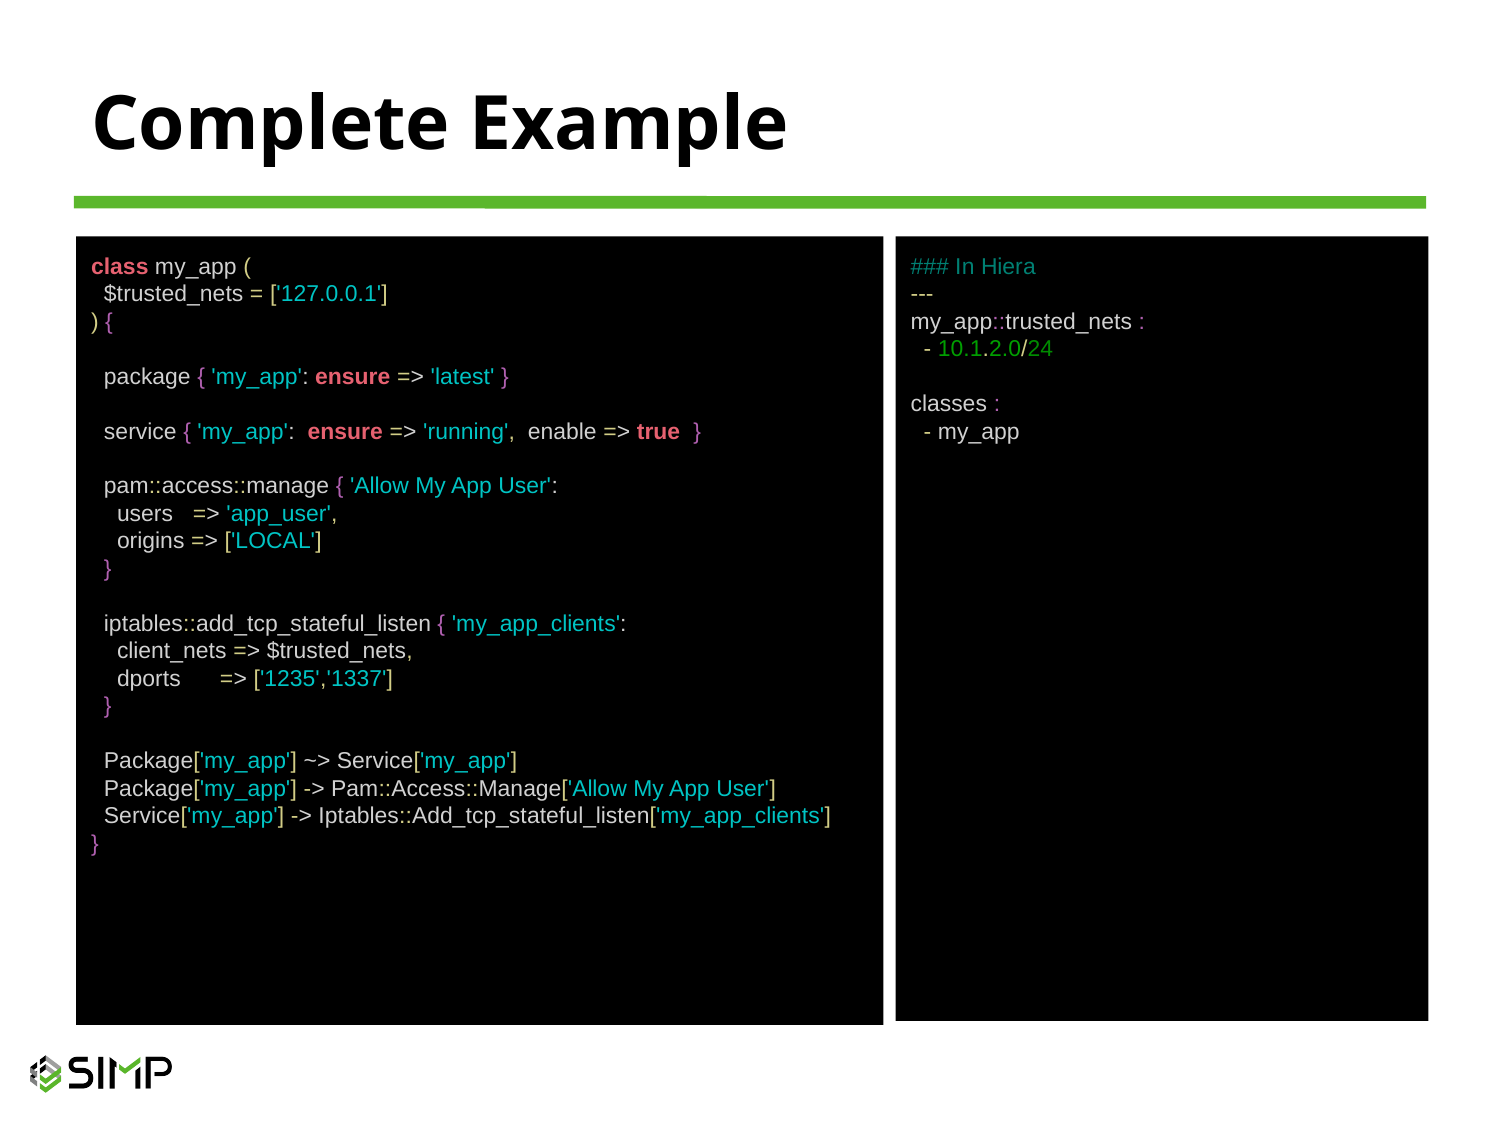

# Complete Example
class my_app (
 $trusted_nets = ['127.0.0.1']
) {
 package { 'my_app': ensure => 'latest' }
 service { 'my_app': ensure => 'running', enable => true }
 pam::access::manage { 'Allow My App User':
 users => 'app_user',
 origins => ['LOCAL']
 }
 iptables::add_tcp_stateful_listen { 'my_app_clients':
 client_nets => $trusted_nets,
 dports => ['1235','1337']
 }
 Package['my_app'] ~> Service['my_app']
 Package['my_app'] -> Pam::Access::Manage['Allow My App User']
 Service['my_app'] -> Iptables::Add_tcp_stateful_listen['my_app_clients']
}
### In Hiera --- my_app::trusted_nets : - 10.1.2.0/24 classes : - my_app